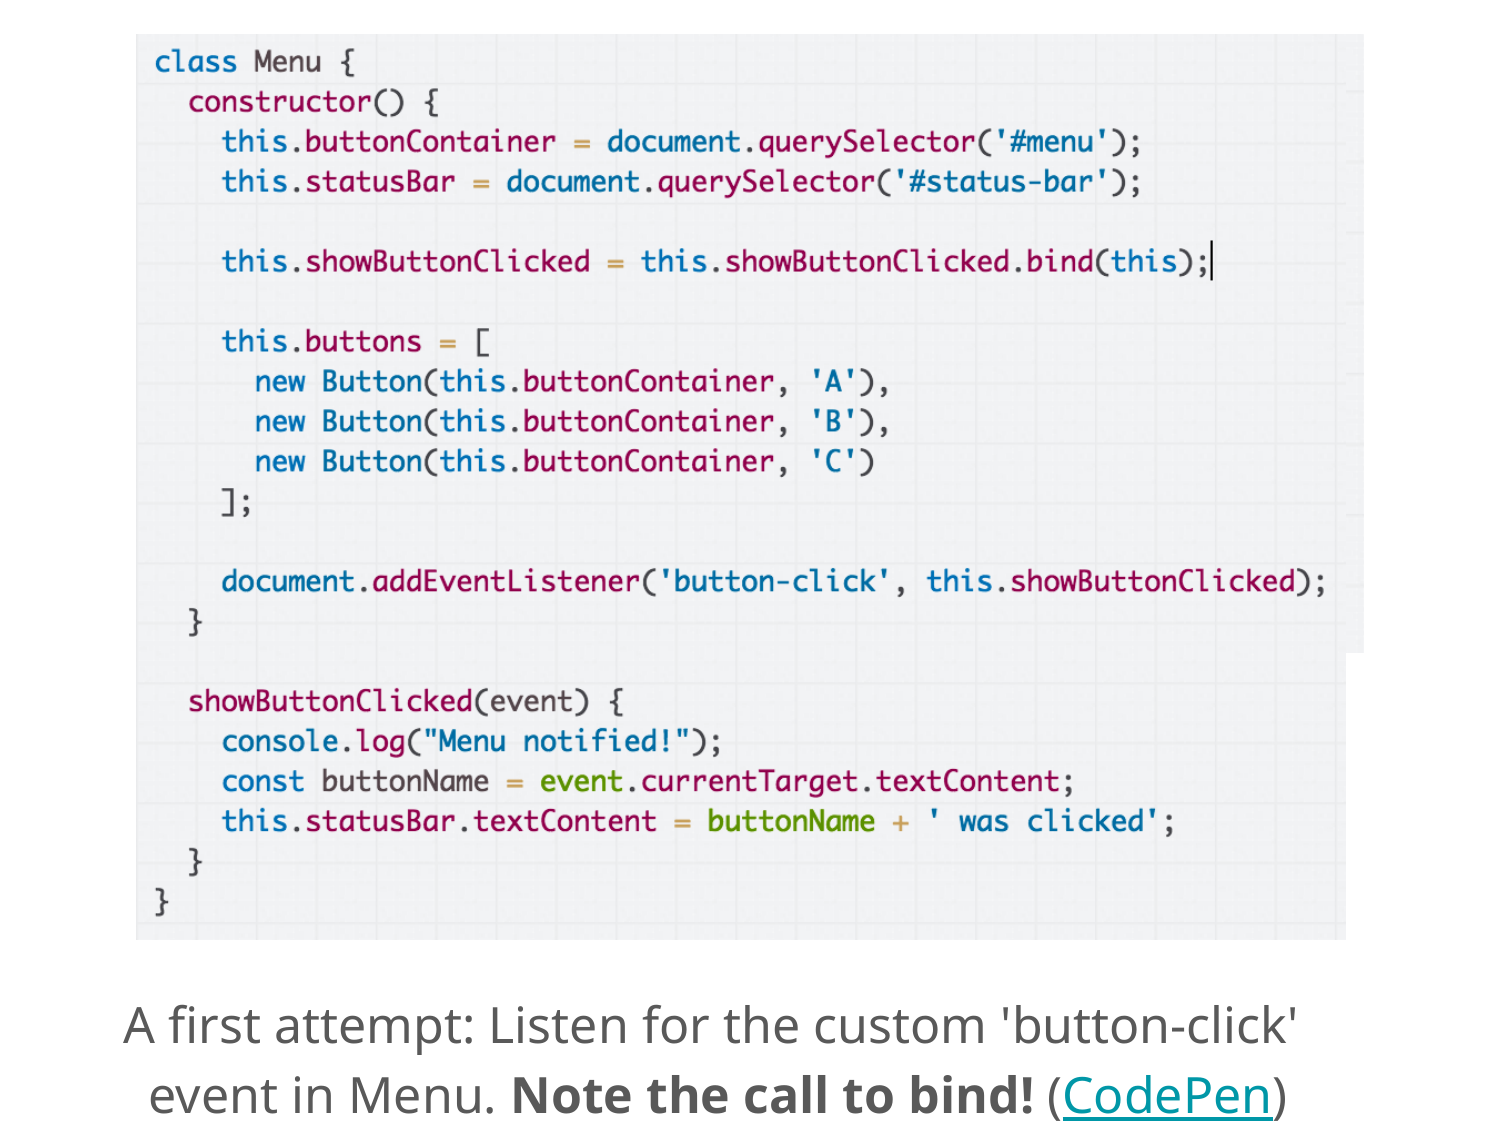

# A first attempt: Listen for the custom 'button-click' event in Menu. Note the call to bind! (CodePen)